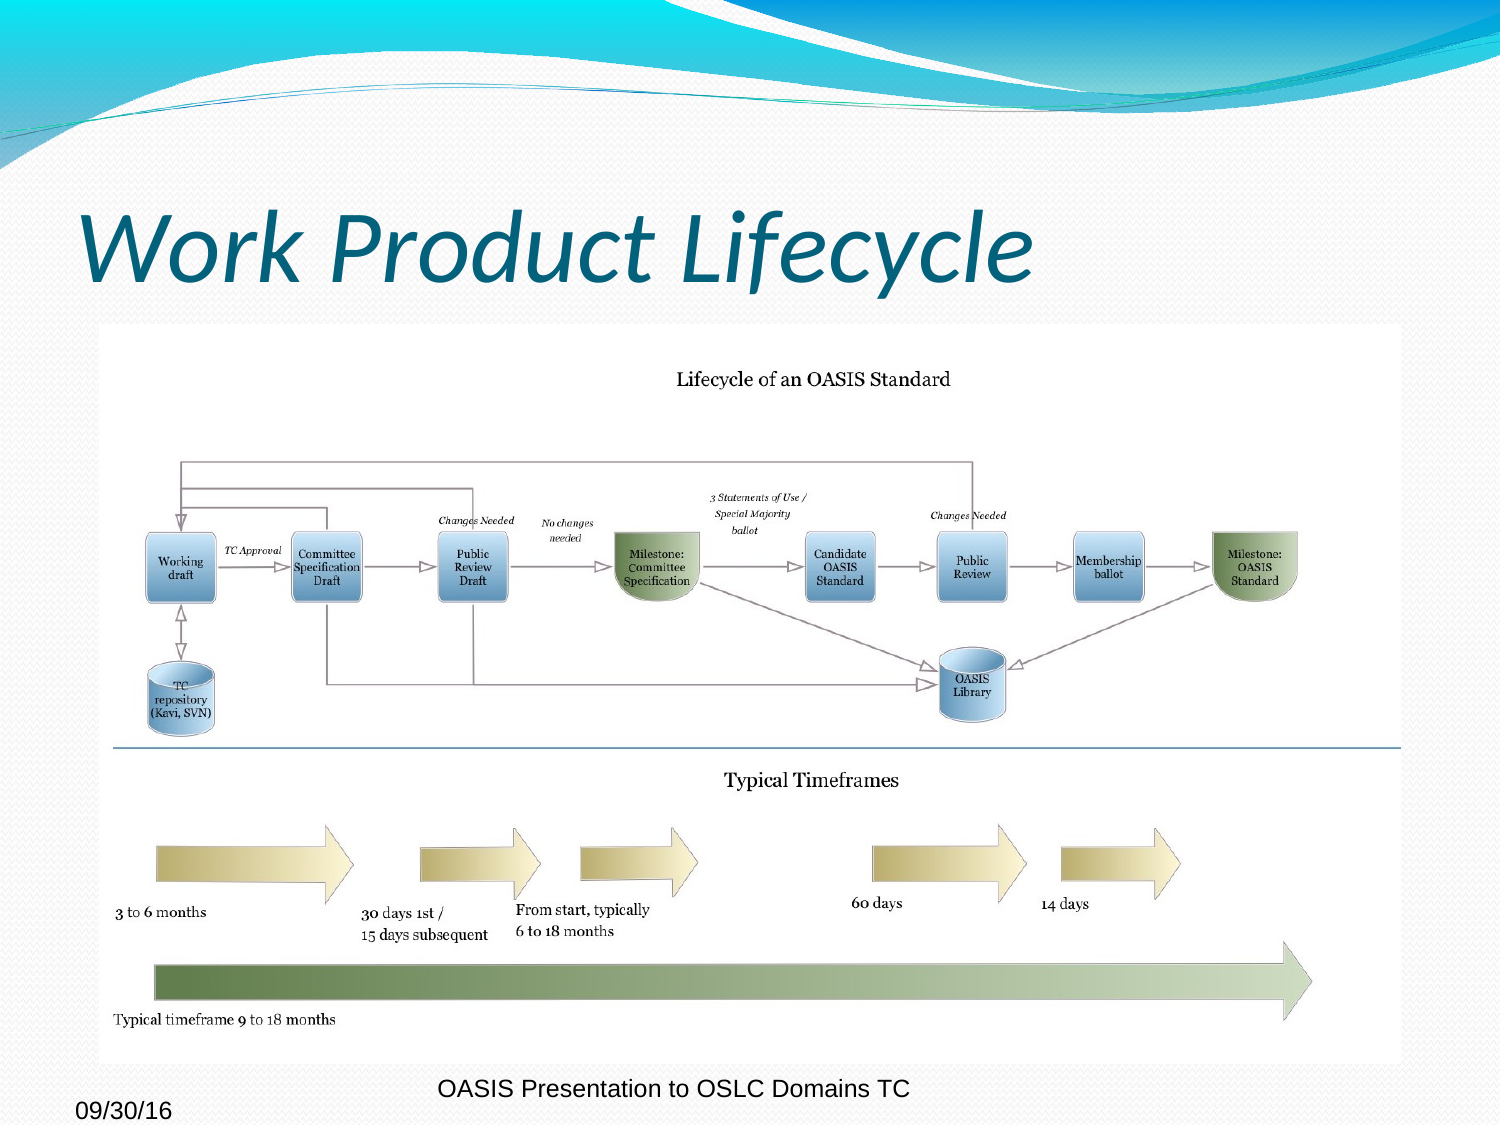

Work Product Lifecycle
OASIS Presentation to OSLC Domains TC
09/30/16